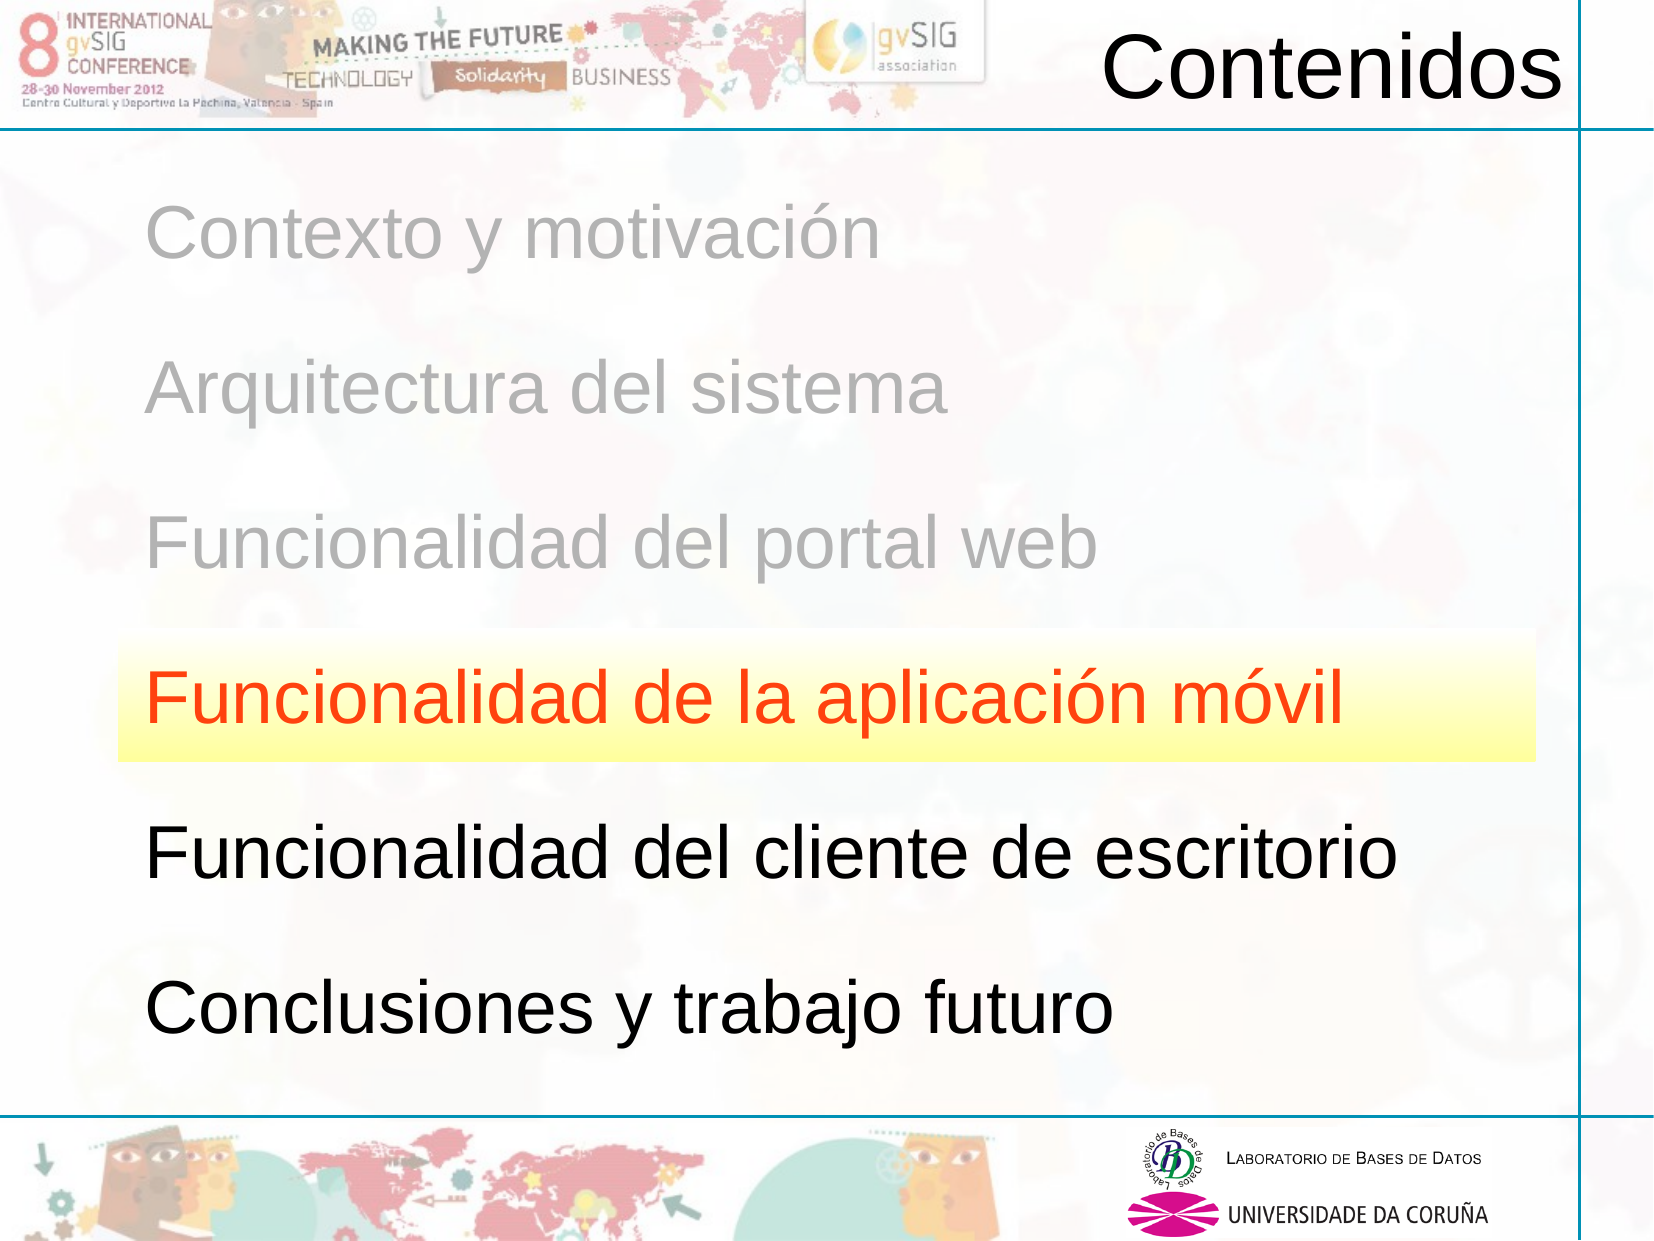

Contenidos
# Contexto y motivación
Arquitectura del sistema
Funcionalidad del portal web
Funcionalidad de la aplicación móvil
Funcionalidad del cliente de escritorio
Conclusiones y trabajo futuro